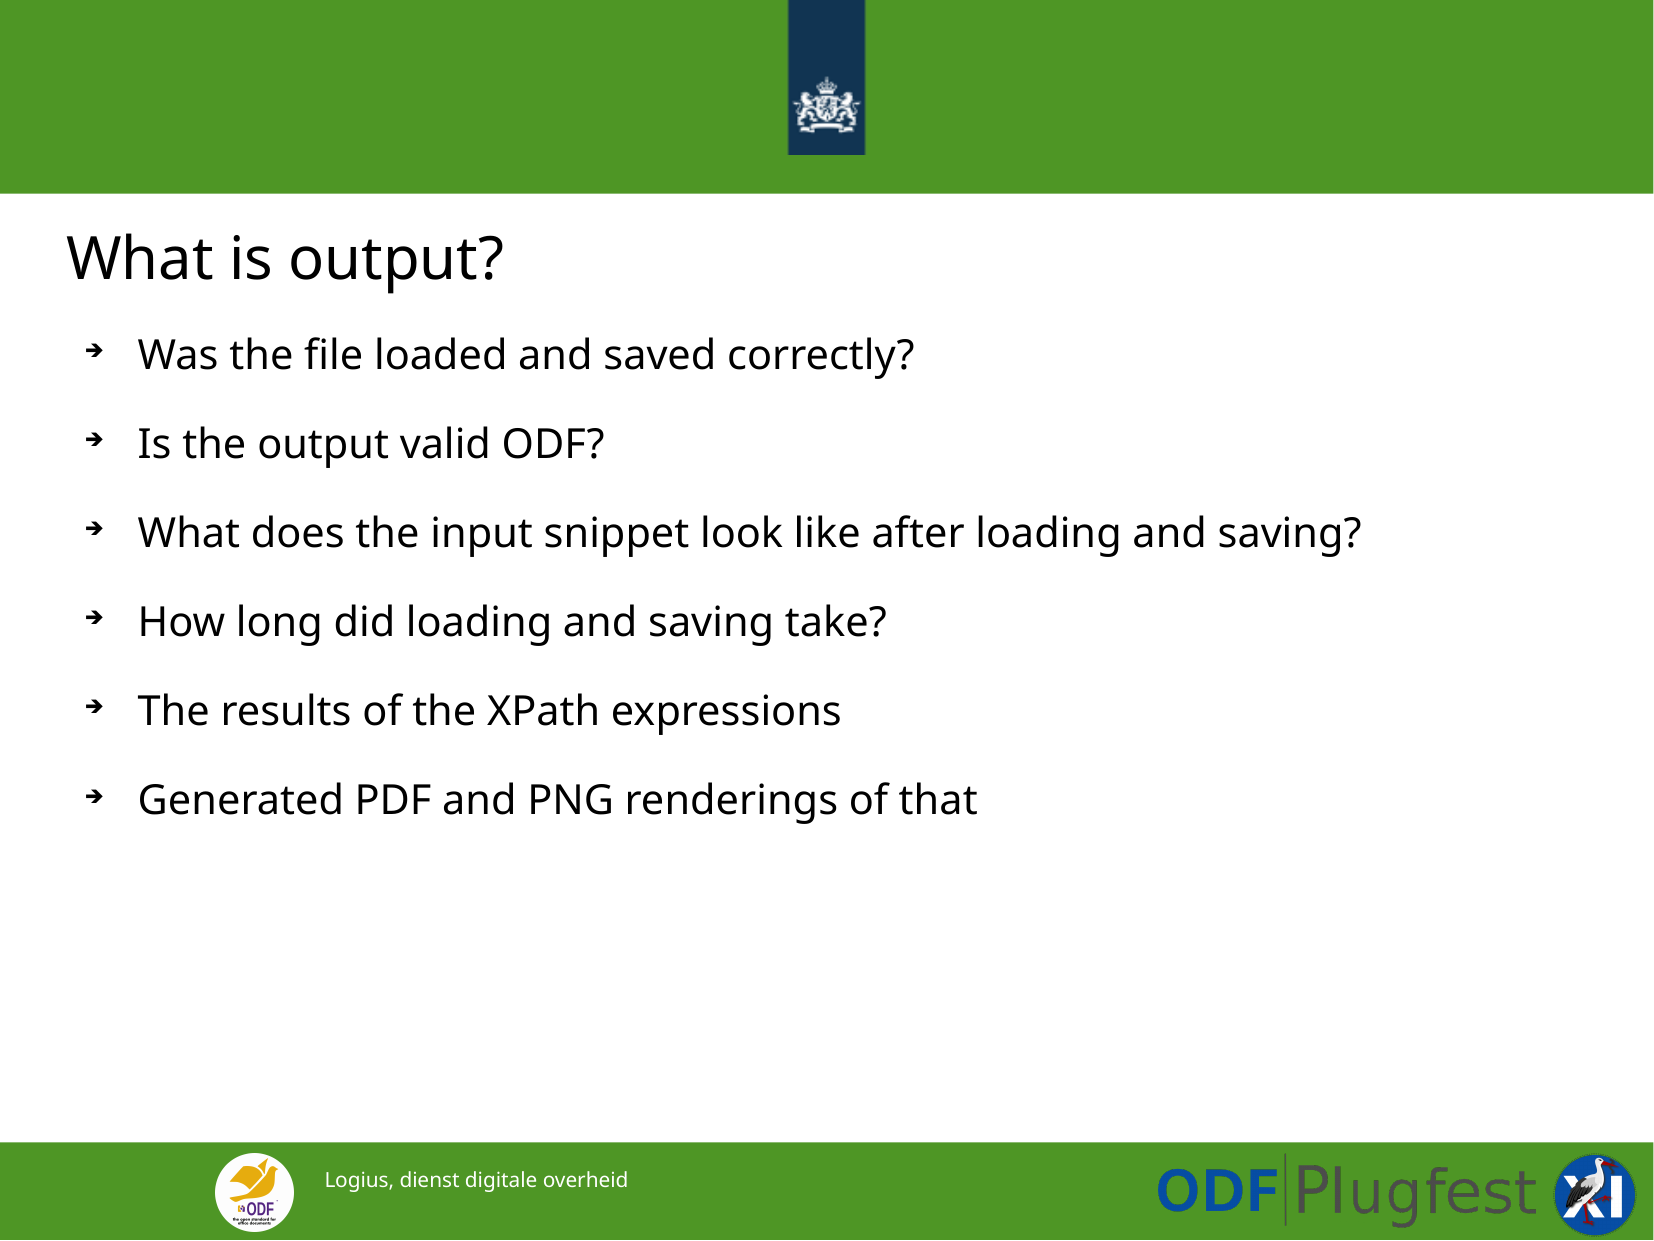

# What is output?
Was the file loaded and saved correctly?
Is the output valid ODF?
What does the input snippet look like after loading and saving?
How long did loading and saving take?
The results of the XPath expressions
Generated PDF and PNG renderings of that